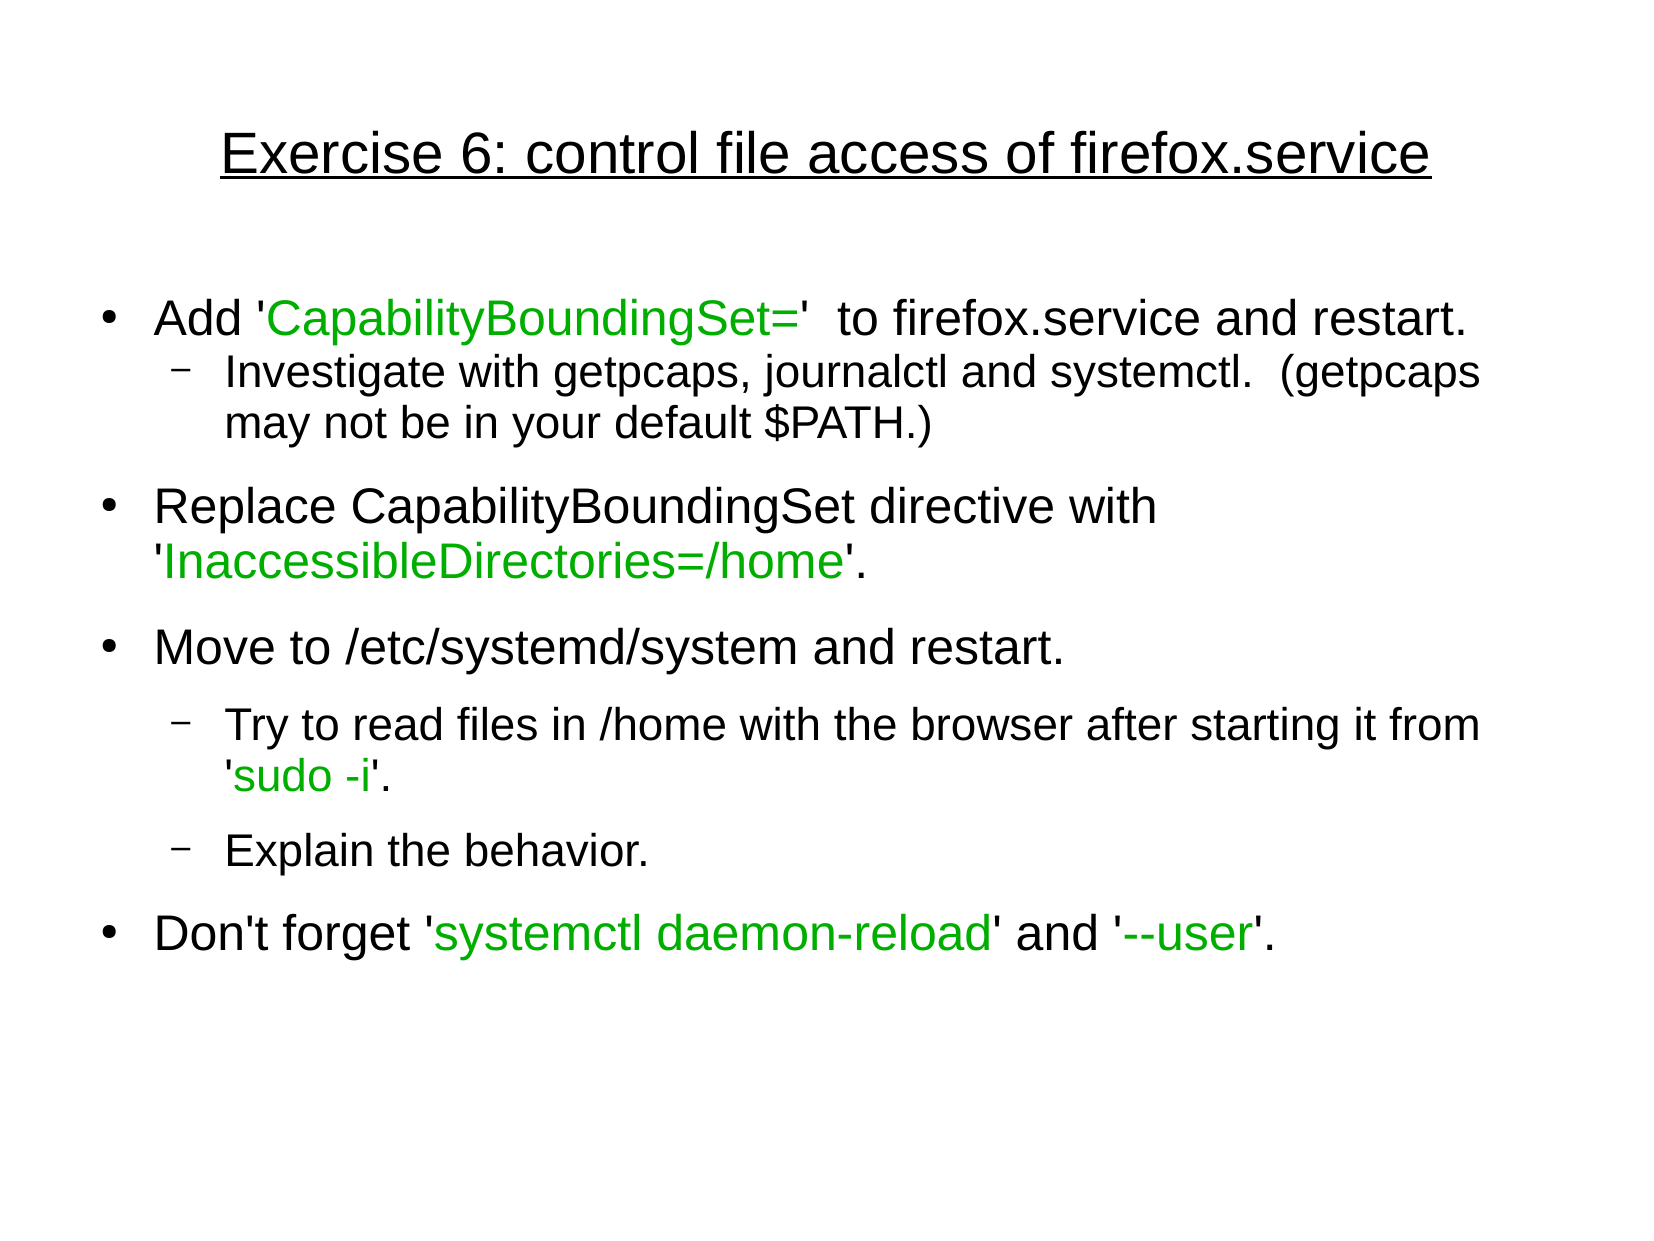

# Exercise 6: control file access of firefox.service
Add 'CapabilityBoundingSet=' to firefox.service and restart.
Investigate with getpcaps, journalctl and systemctl. (getpcaps
may not be in your default $PATH.)
Replace CapabilityBoundingSet directive with 'InaccessibleDirectories=/home'.
Move to /etc/systemd/system and restart.
Try to read files in /home with the browser after starting it from 'sudo -i'.
Explain the behavior.
Don't forget 'systemctl daemon-reload' and '--user'.